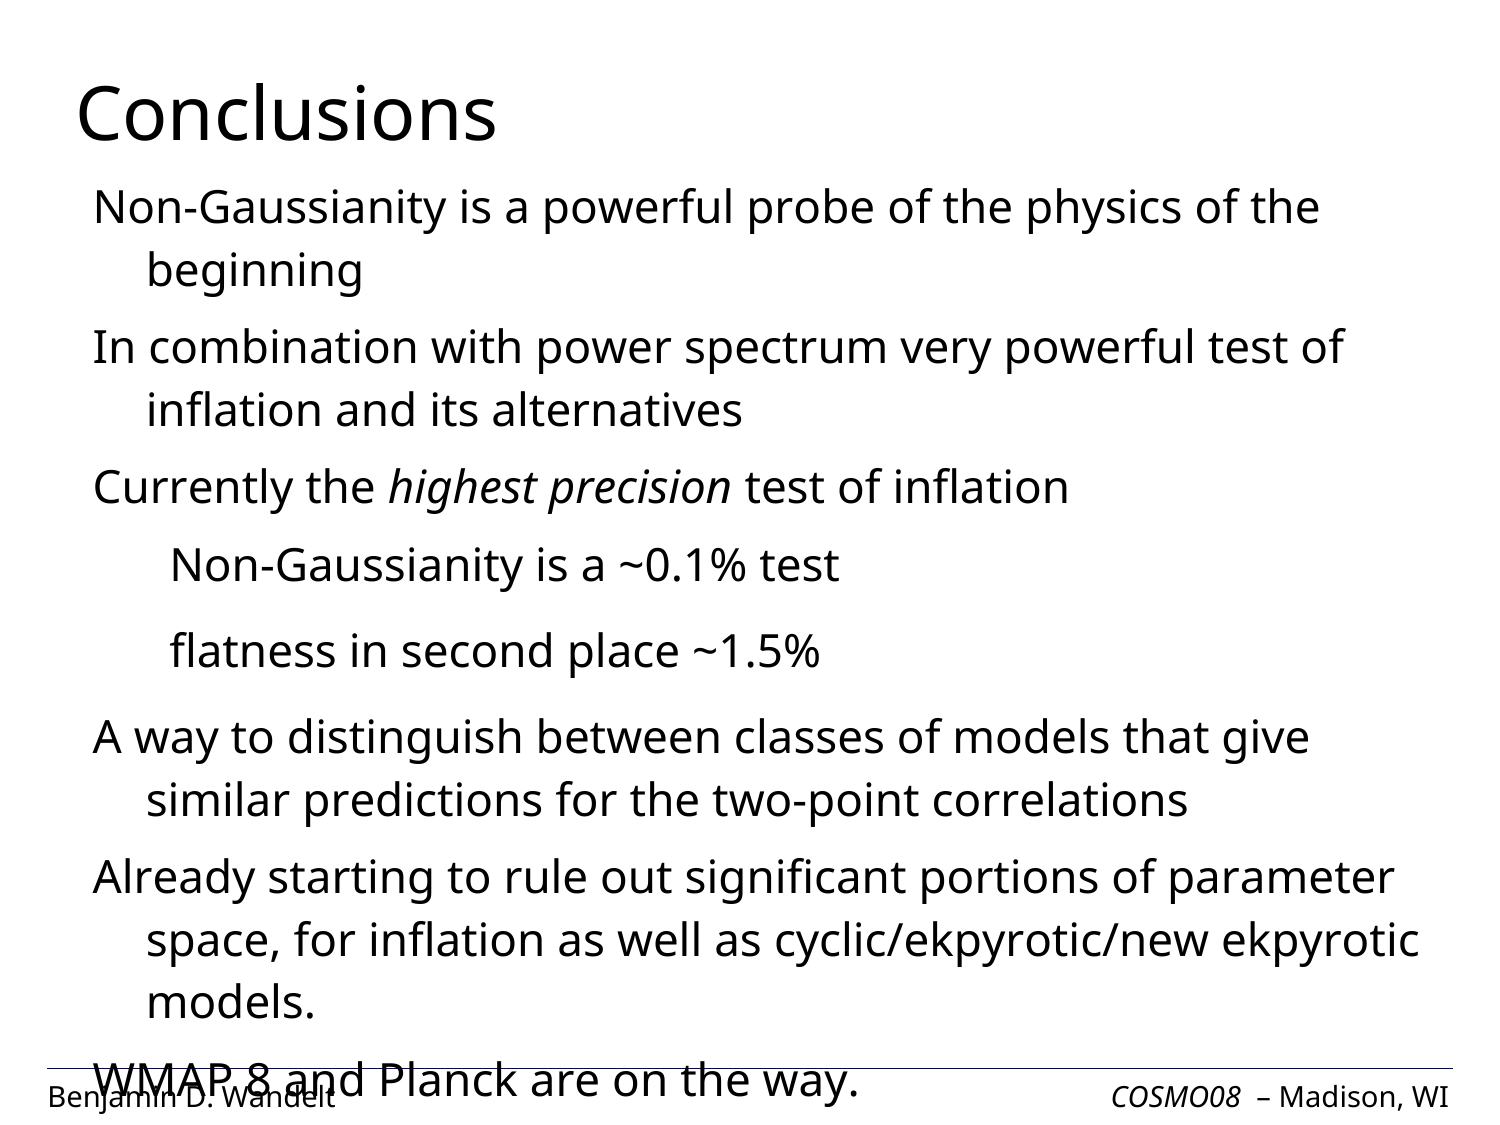

# Conclusions
Non-Gaussianity is a powerful probe of the physics of the beginning
In combination with power spectrum very powerful test of inflation and its alternatives
Currently the highest precision test of inflation
Non-Gaussianity is a ~0.1% test
flatness in second place ~1.5%
A way to distinguish between classes of models that give similar predictions for the two-point correlations
Already starting to rule out significant portions of parameter space, for inflation as well as cyclic/ekpyrotic/new ekpyrotic models.
WMAP 8 and Planck are on the way.
A new, exciting and fast-moving frontier
August 2, 2008